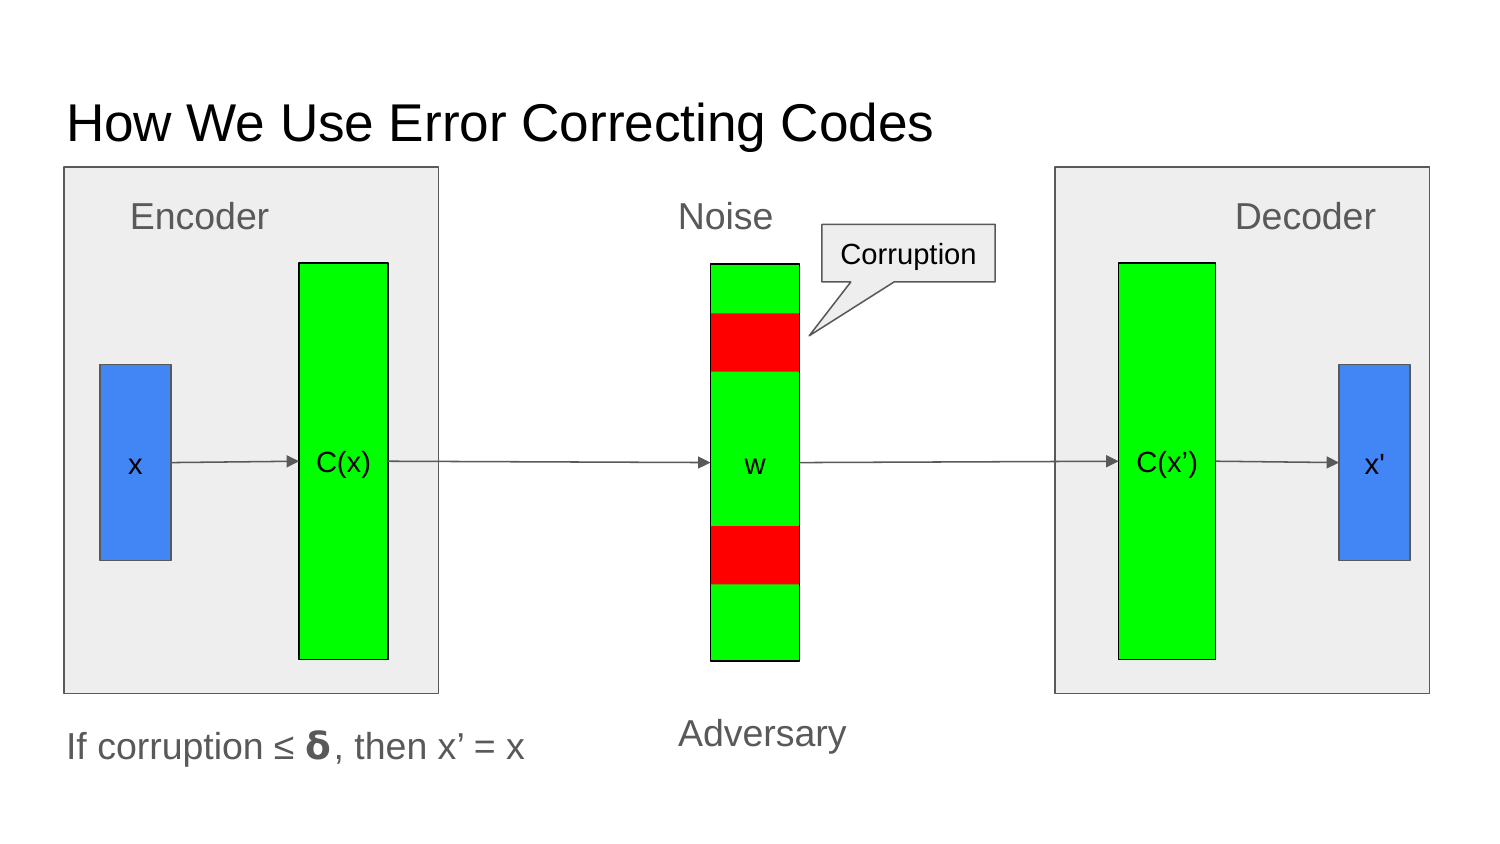

# How We Use Error Correcting Codes
Encoder
Noise
Adversary
Decoder
Corruption
C(x)
C(x’)
w
x
x'
If corruption ≤ 𝝳, then x’ = x